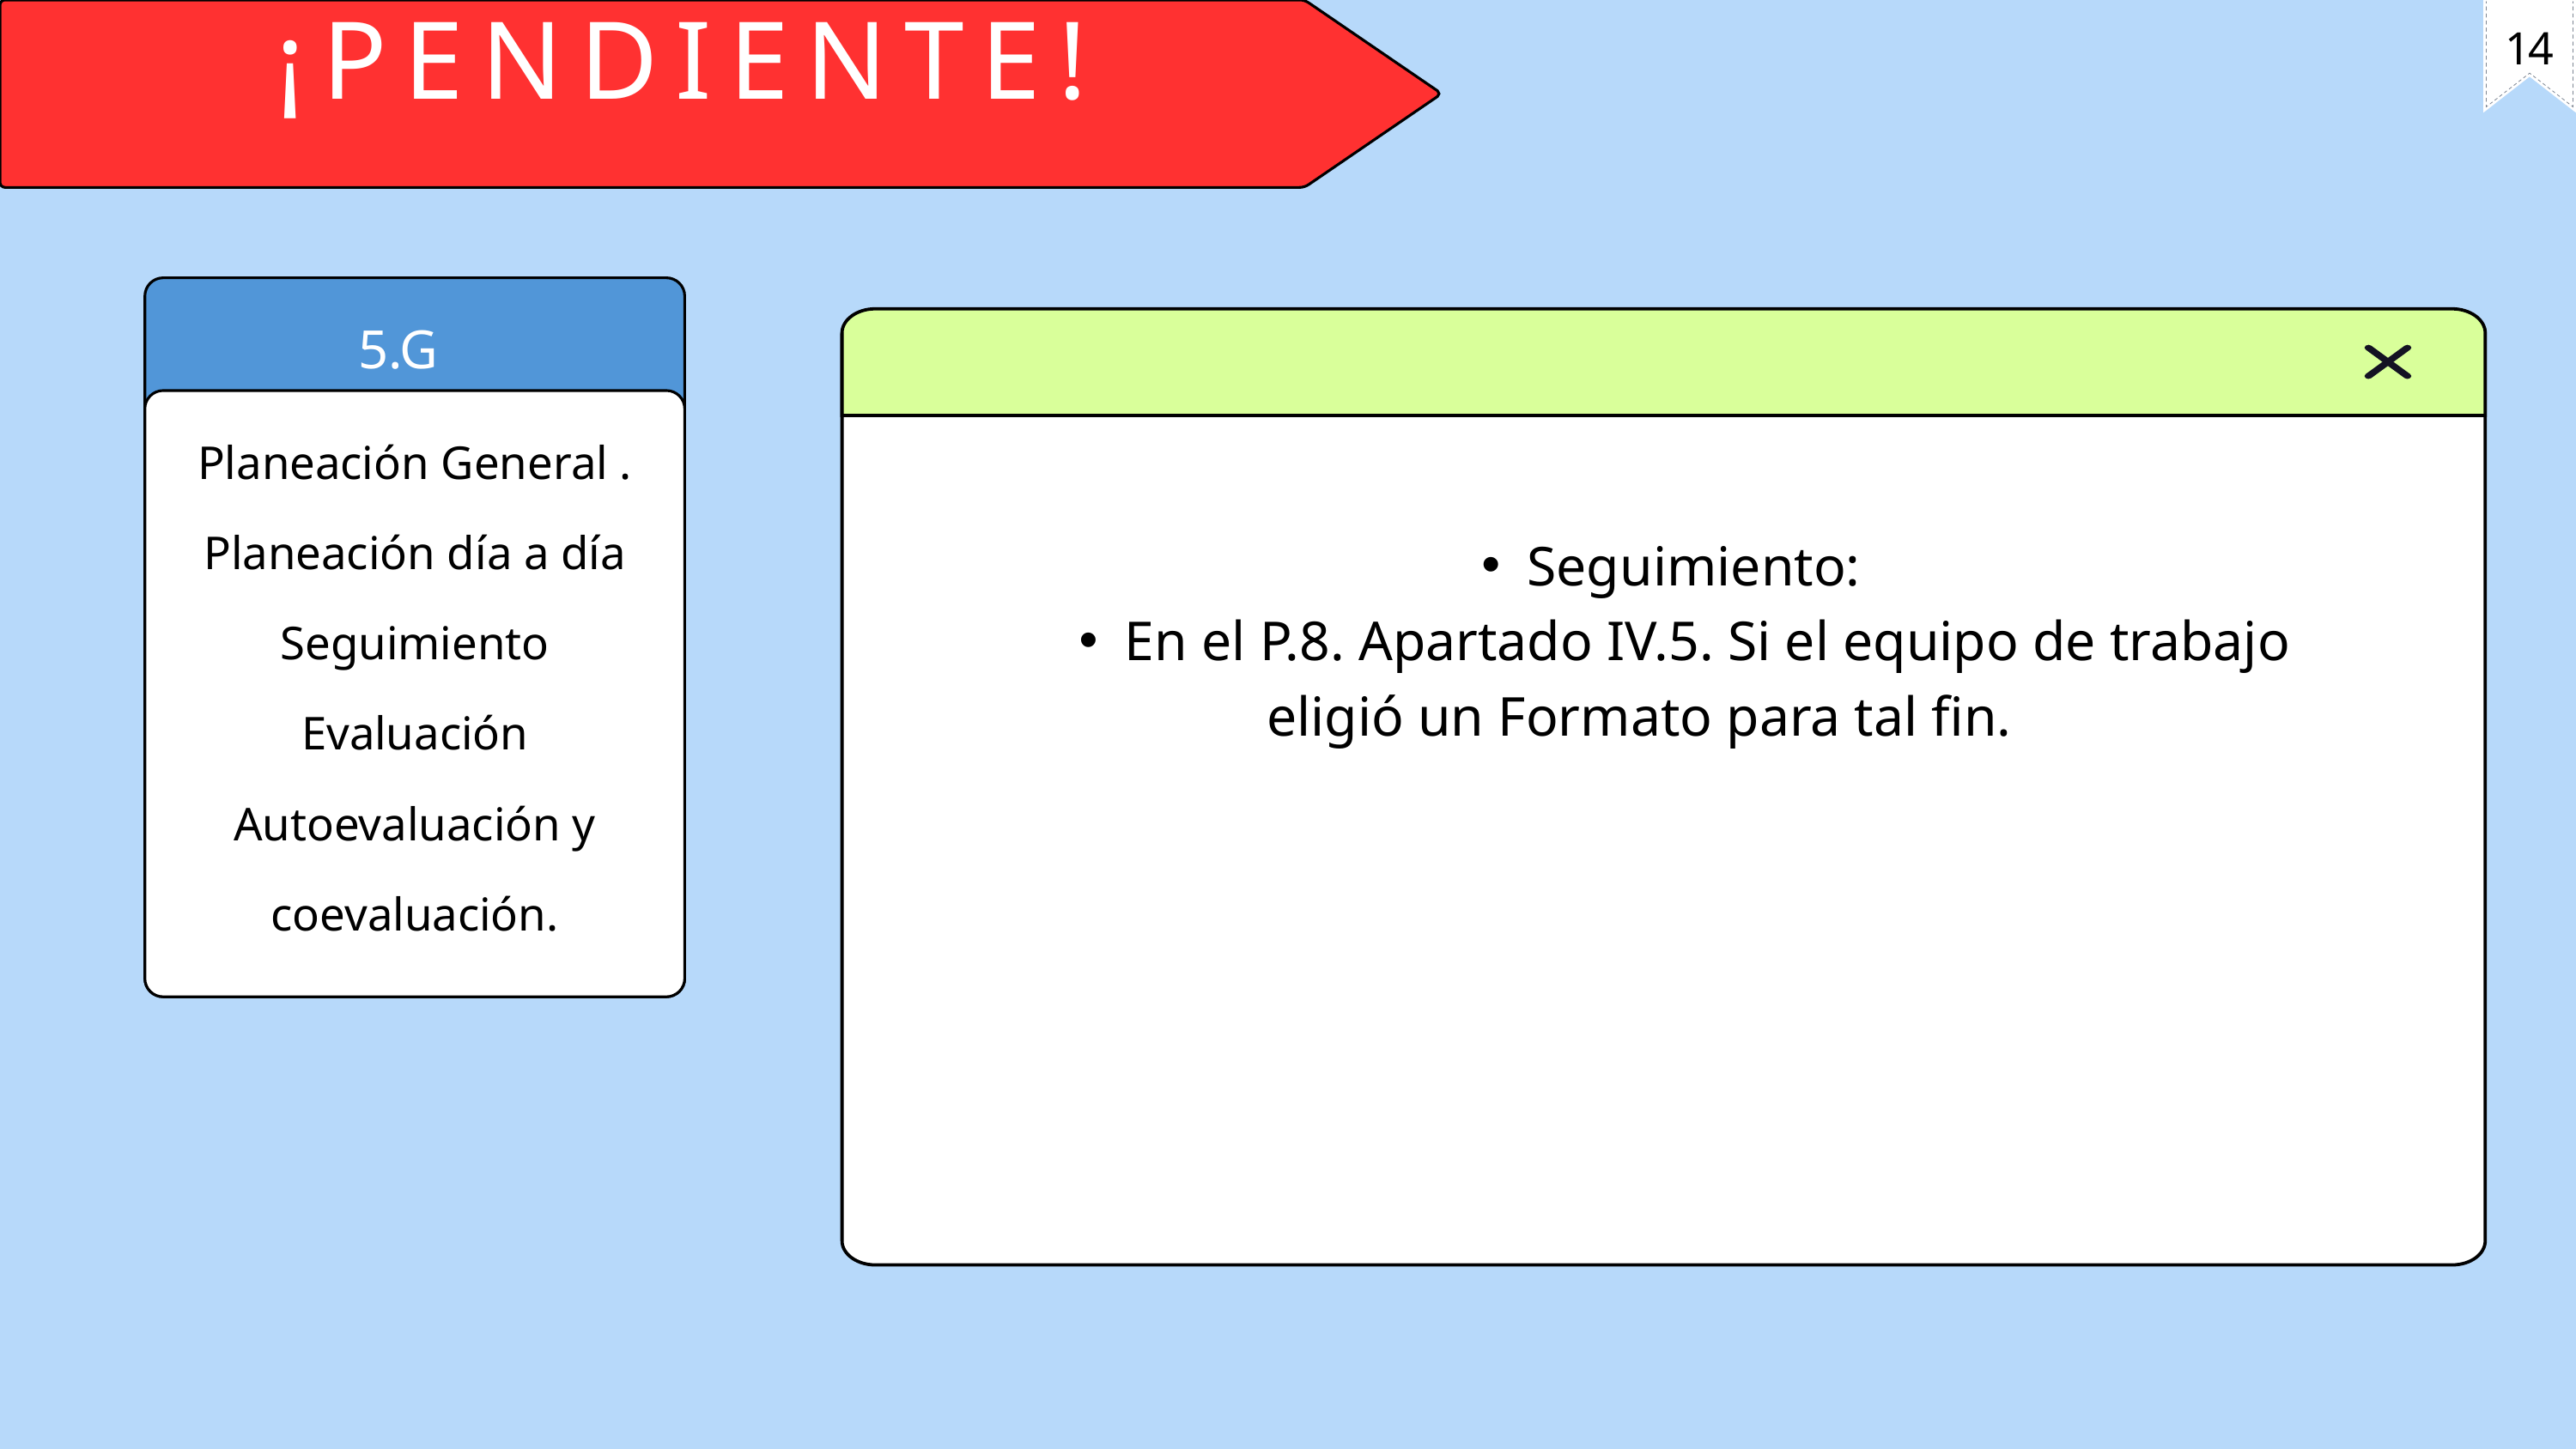

¡PENDIENTE!
14
5.G
Planeación General .
Planeación día a día
Seguimiento
Evaluación
Autoevaluación y coevaluación.
Seguimiento:
En el P.8. Apartado IV.5. Si el equipo de trabajo
eligió un Formato para tal fin.